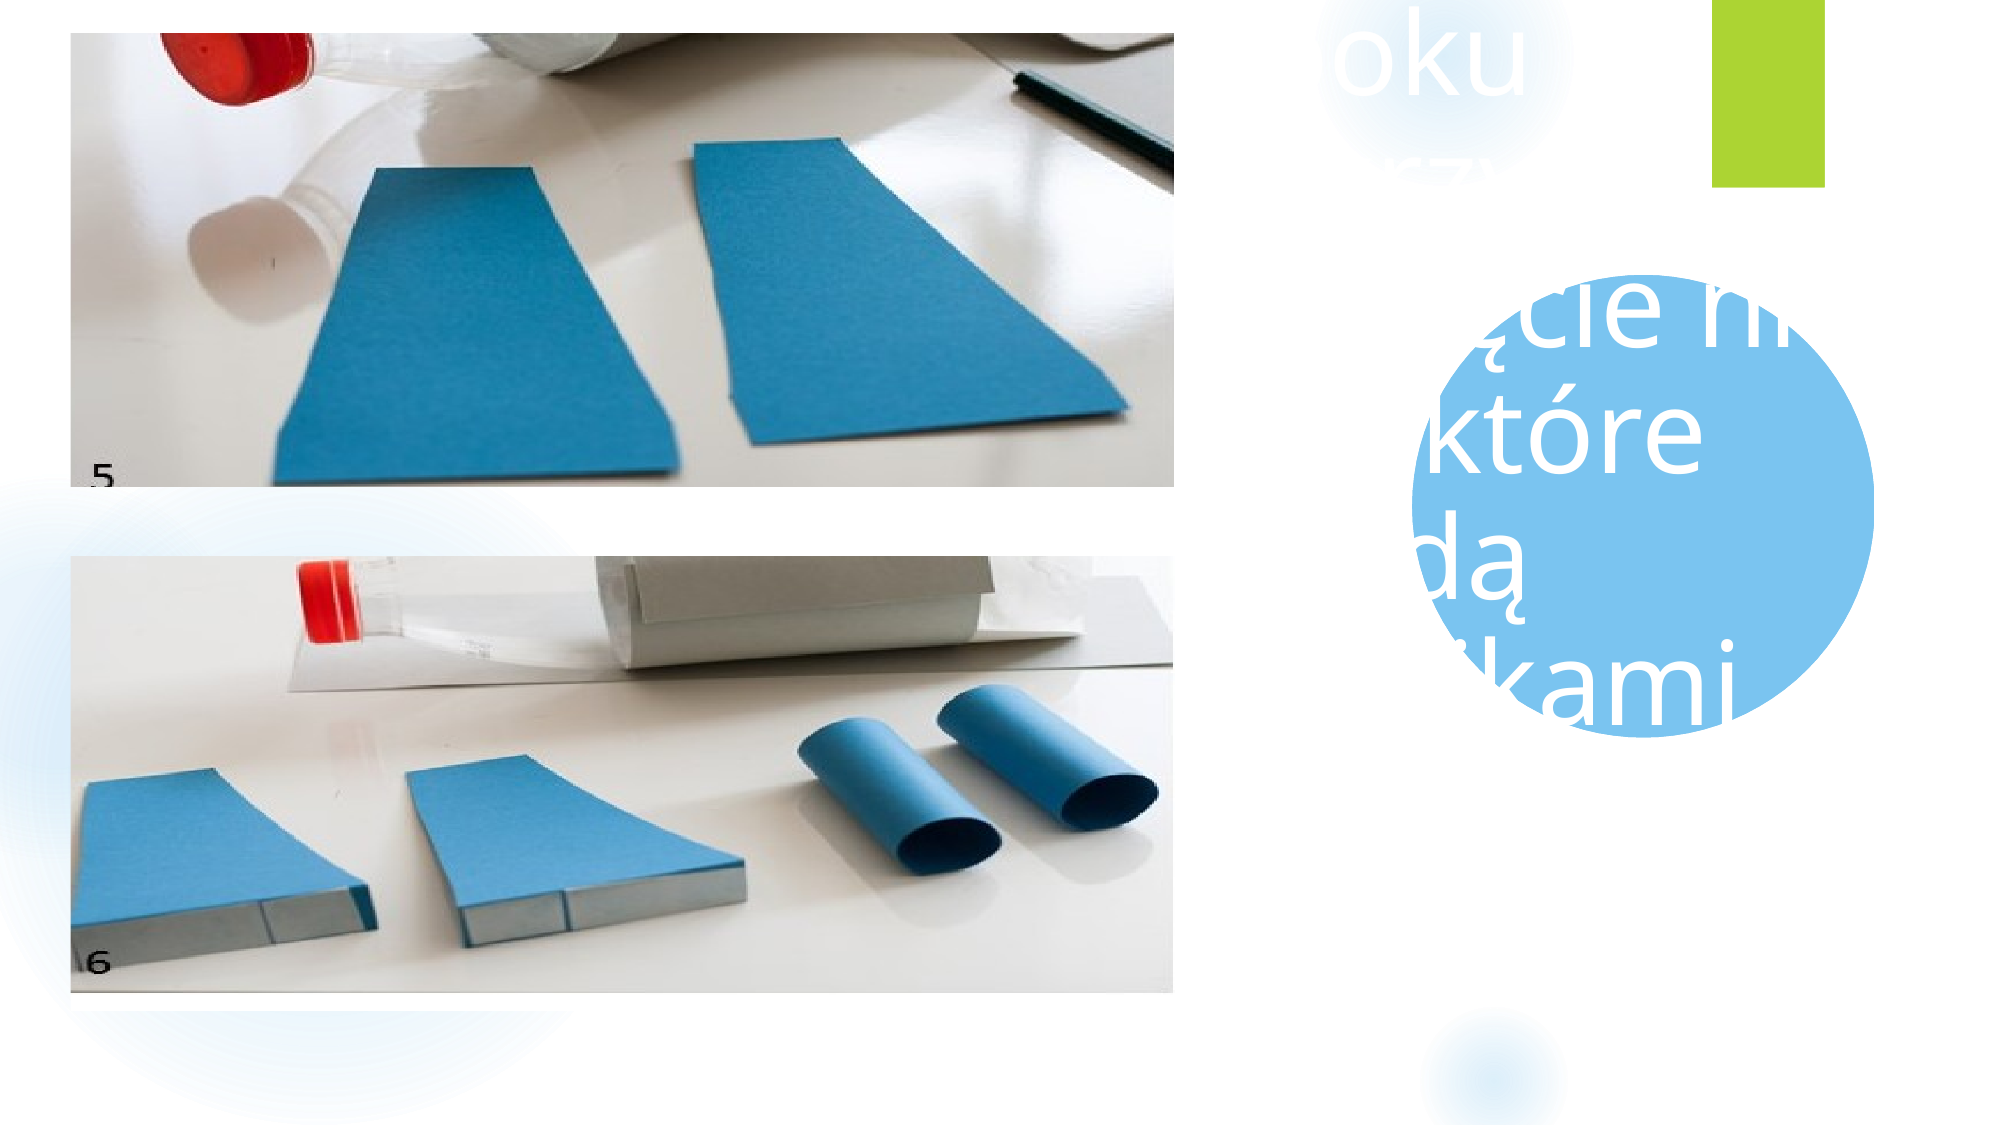

Z niebieskiego brystolu wycinamy kształty jak na zdjęciu nr 5, to będą skrzydła naszego samolotu. Następnie zaginamy szersze boki i przyklejamy na nich taśmę dwustronną (zdjęcie nr 6). Kolejnym krokiem będzie przygotowanie dwóch rolek długości szerszego boku skrzydła (zdjęcie nr 6), które będą silnikami naszego samolotu